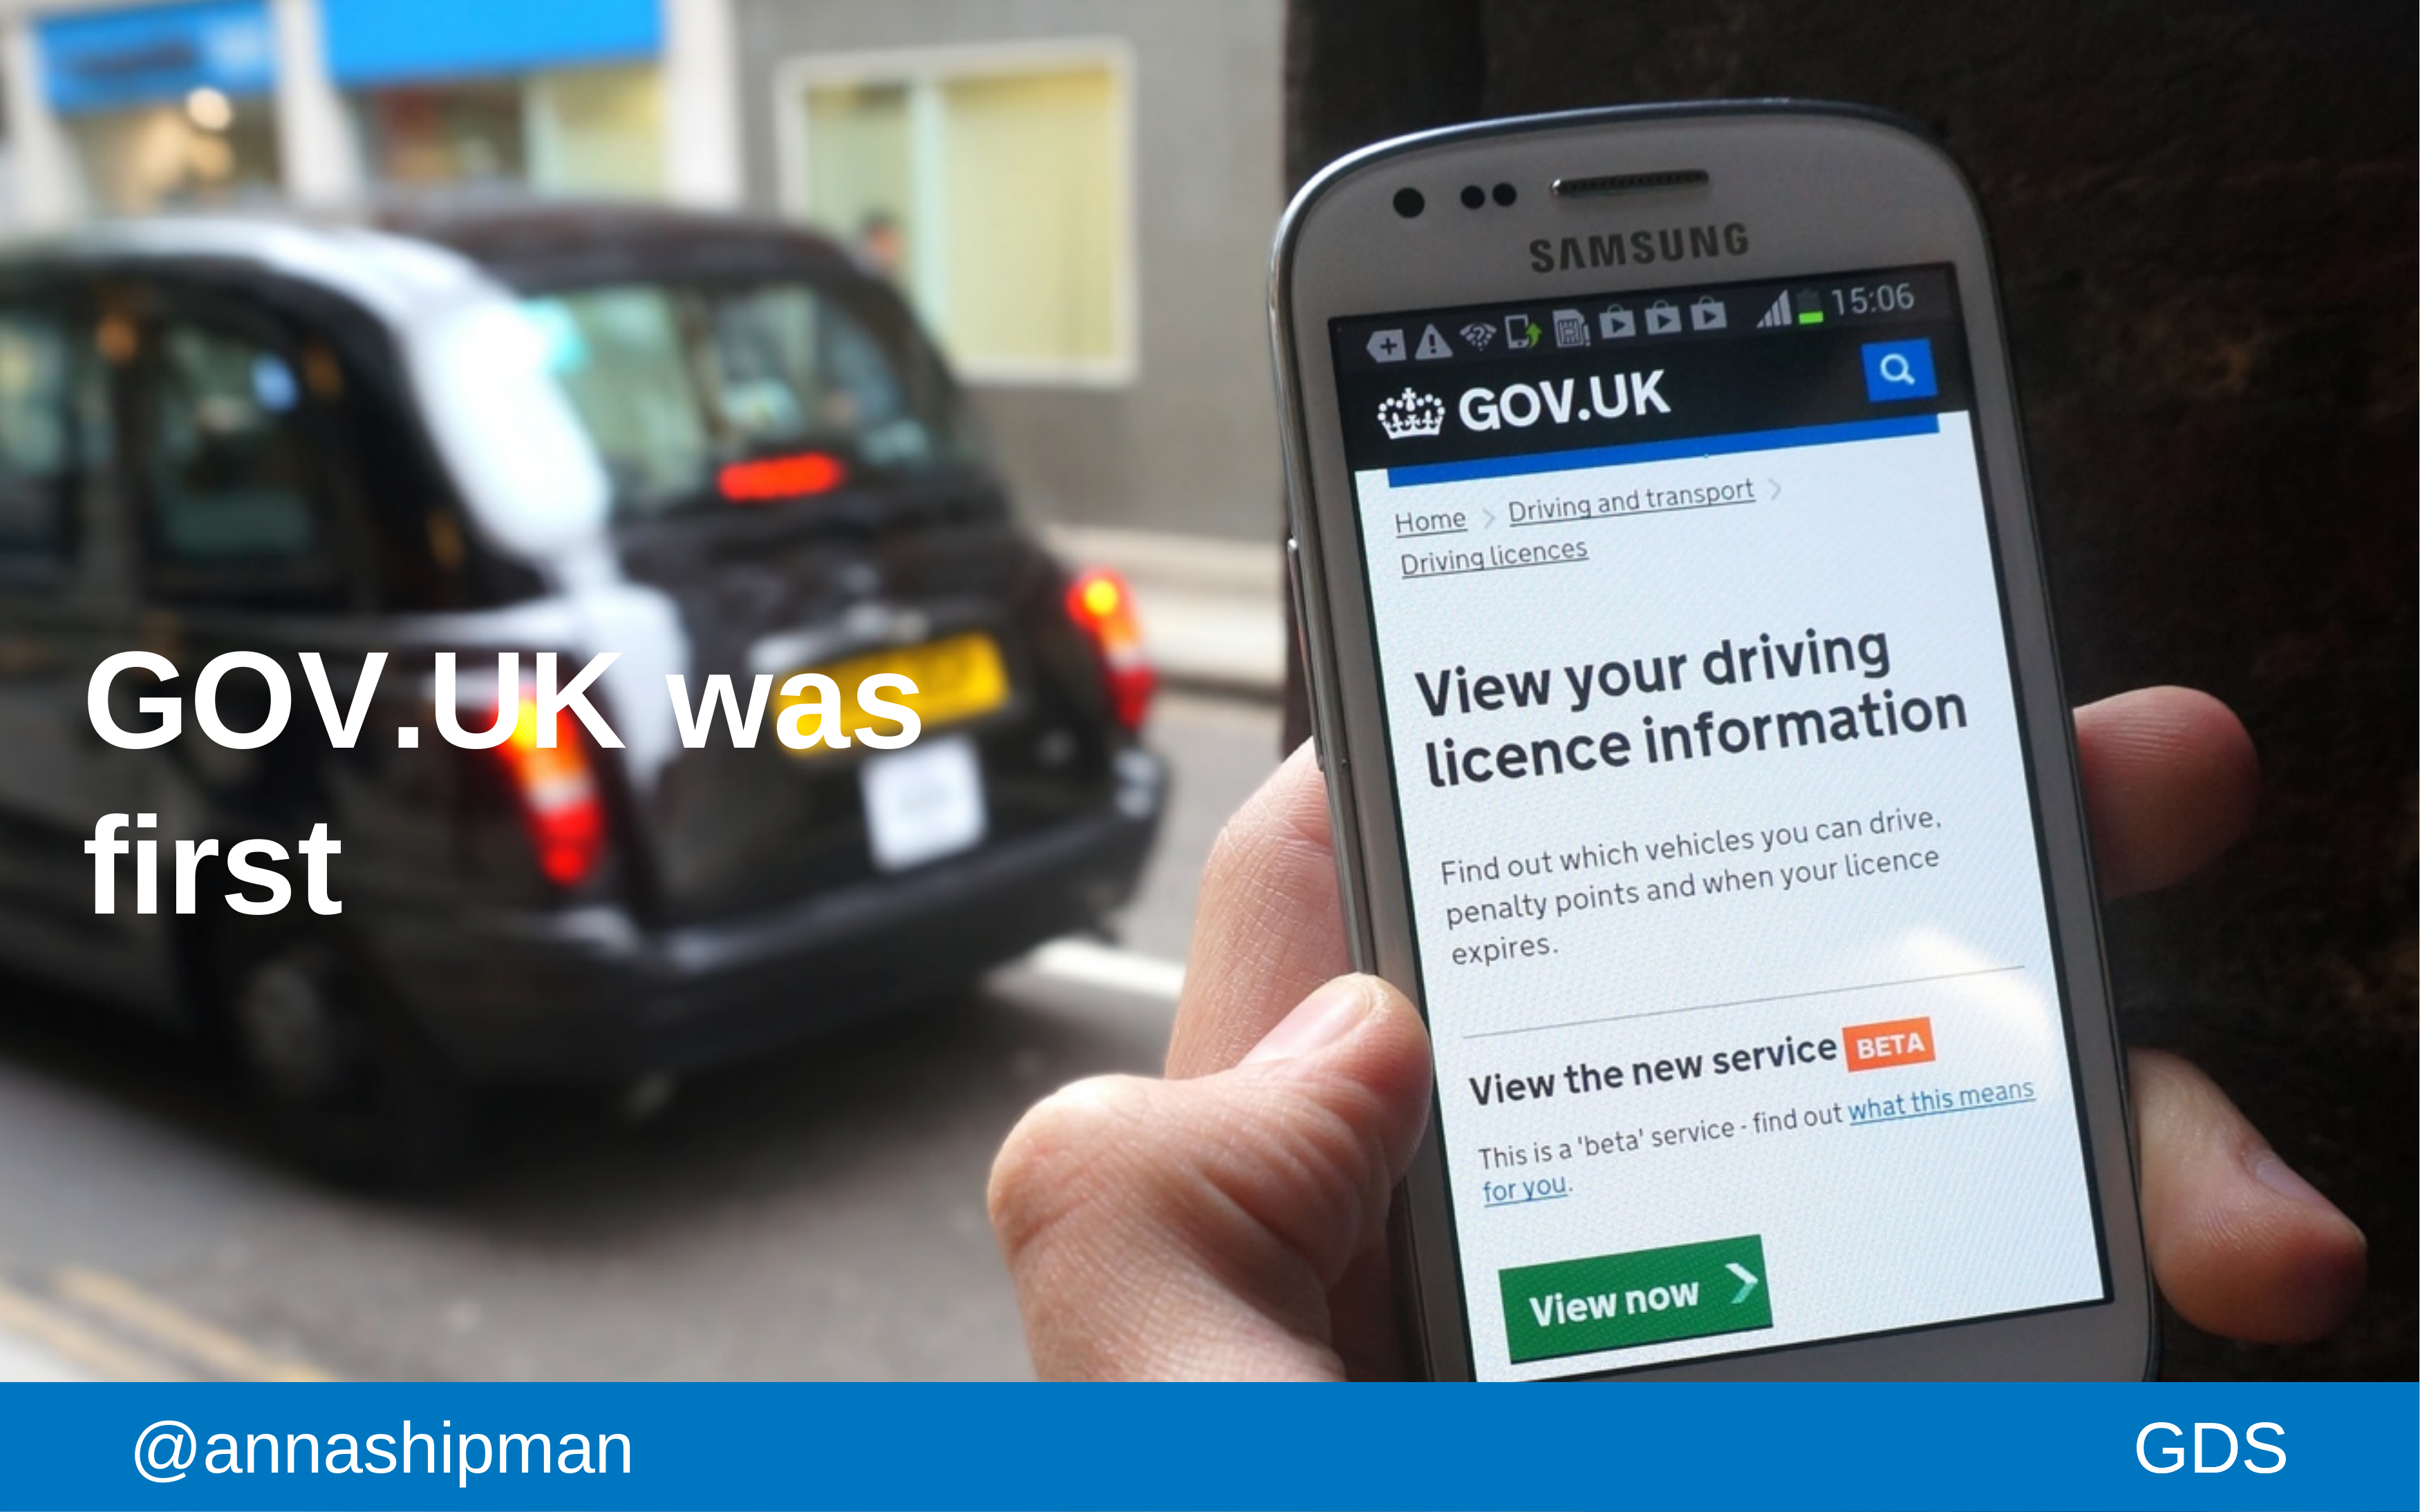

#
GOV.UK was
first
@annashipman
GDS
GDS